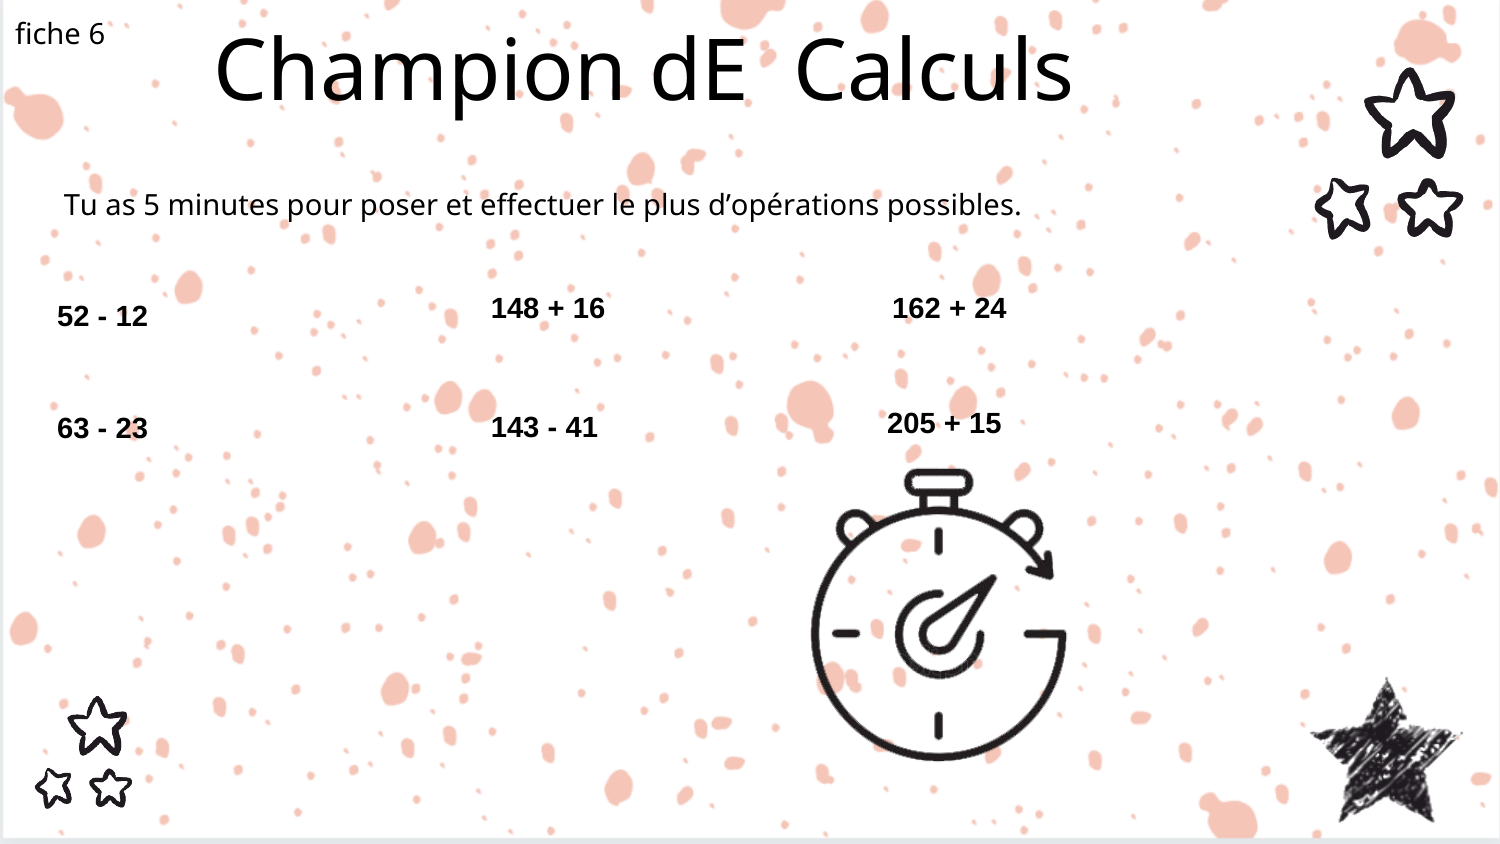

fiche 6
Champion dE Calculs
Tu as 5 minutes pour poser et effectuer le plus d’opérations possibles.
148 + 16
162 + 24
52 - 12
205 + 15
143 - 41
63 - 23